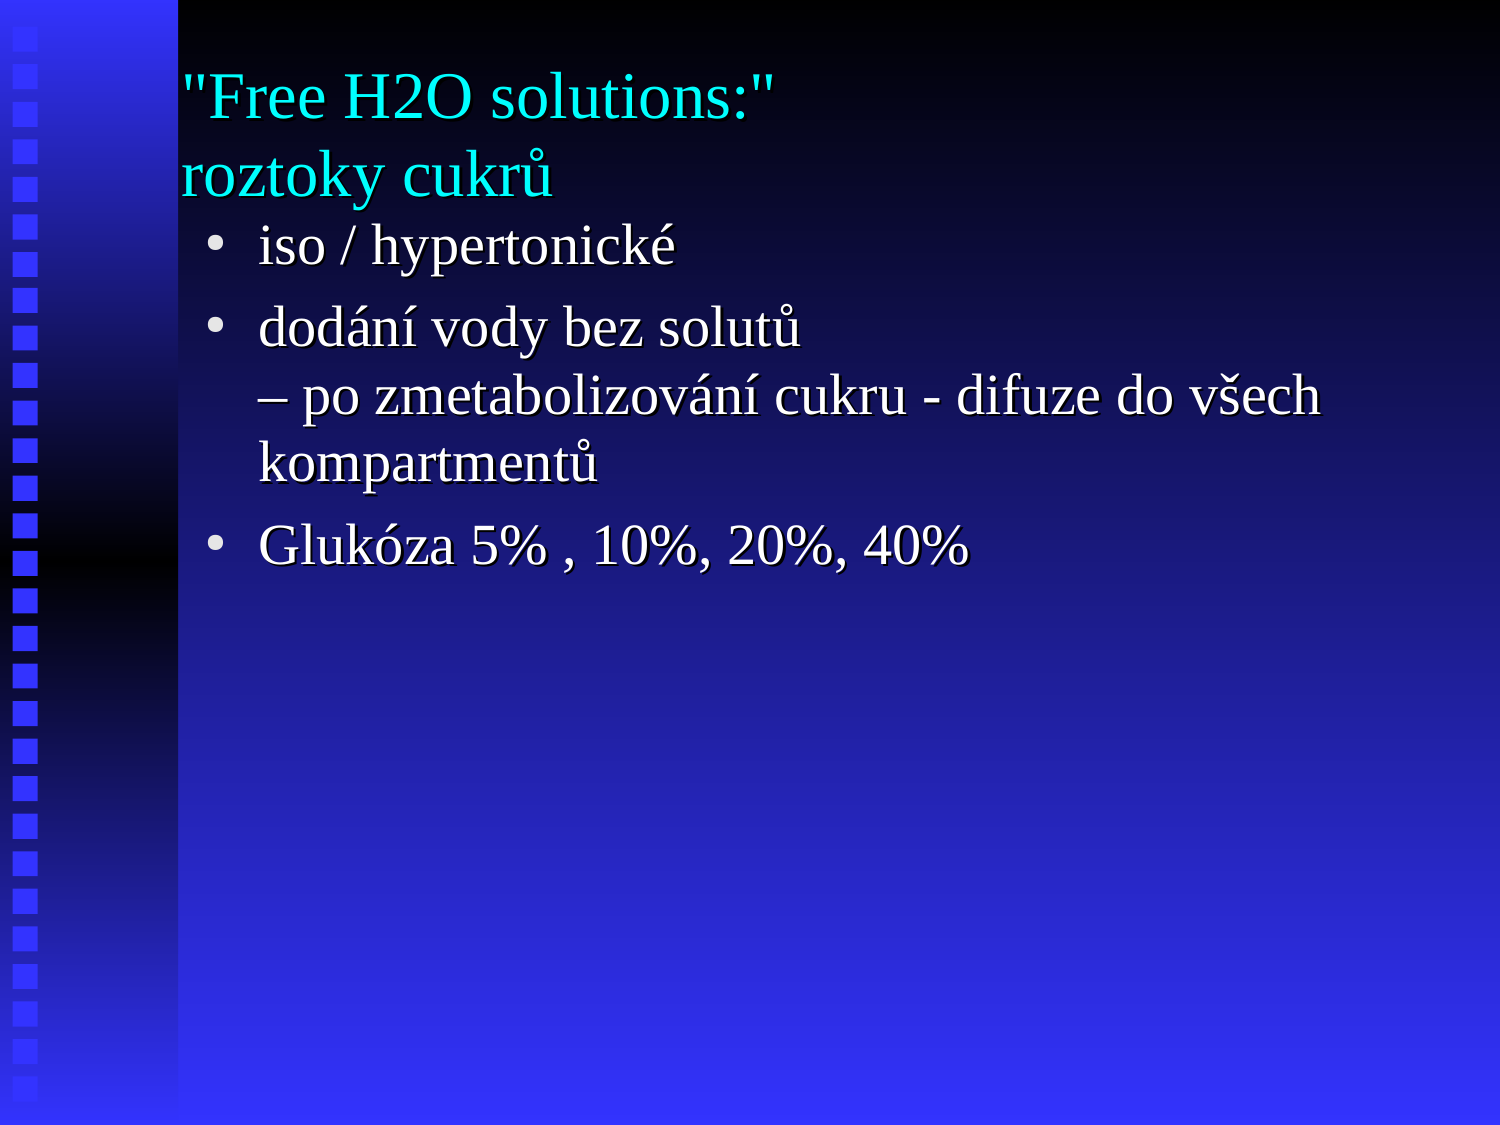

# "Free H2O solutions:" roztoky cukrů
iso / hypertonické
dodání vody bez solutů
– po zmetabolizování cukru - difuze do všech kompartmentů
Glukóza 5% , 10%, 20%, 40%